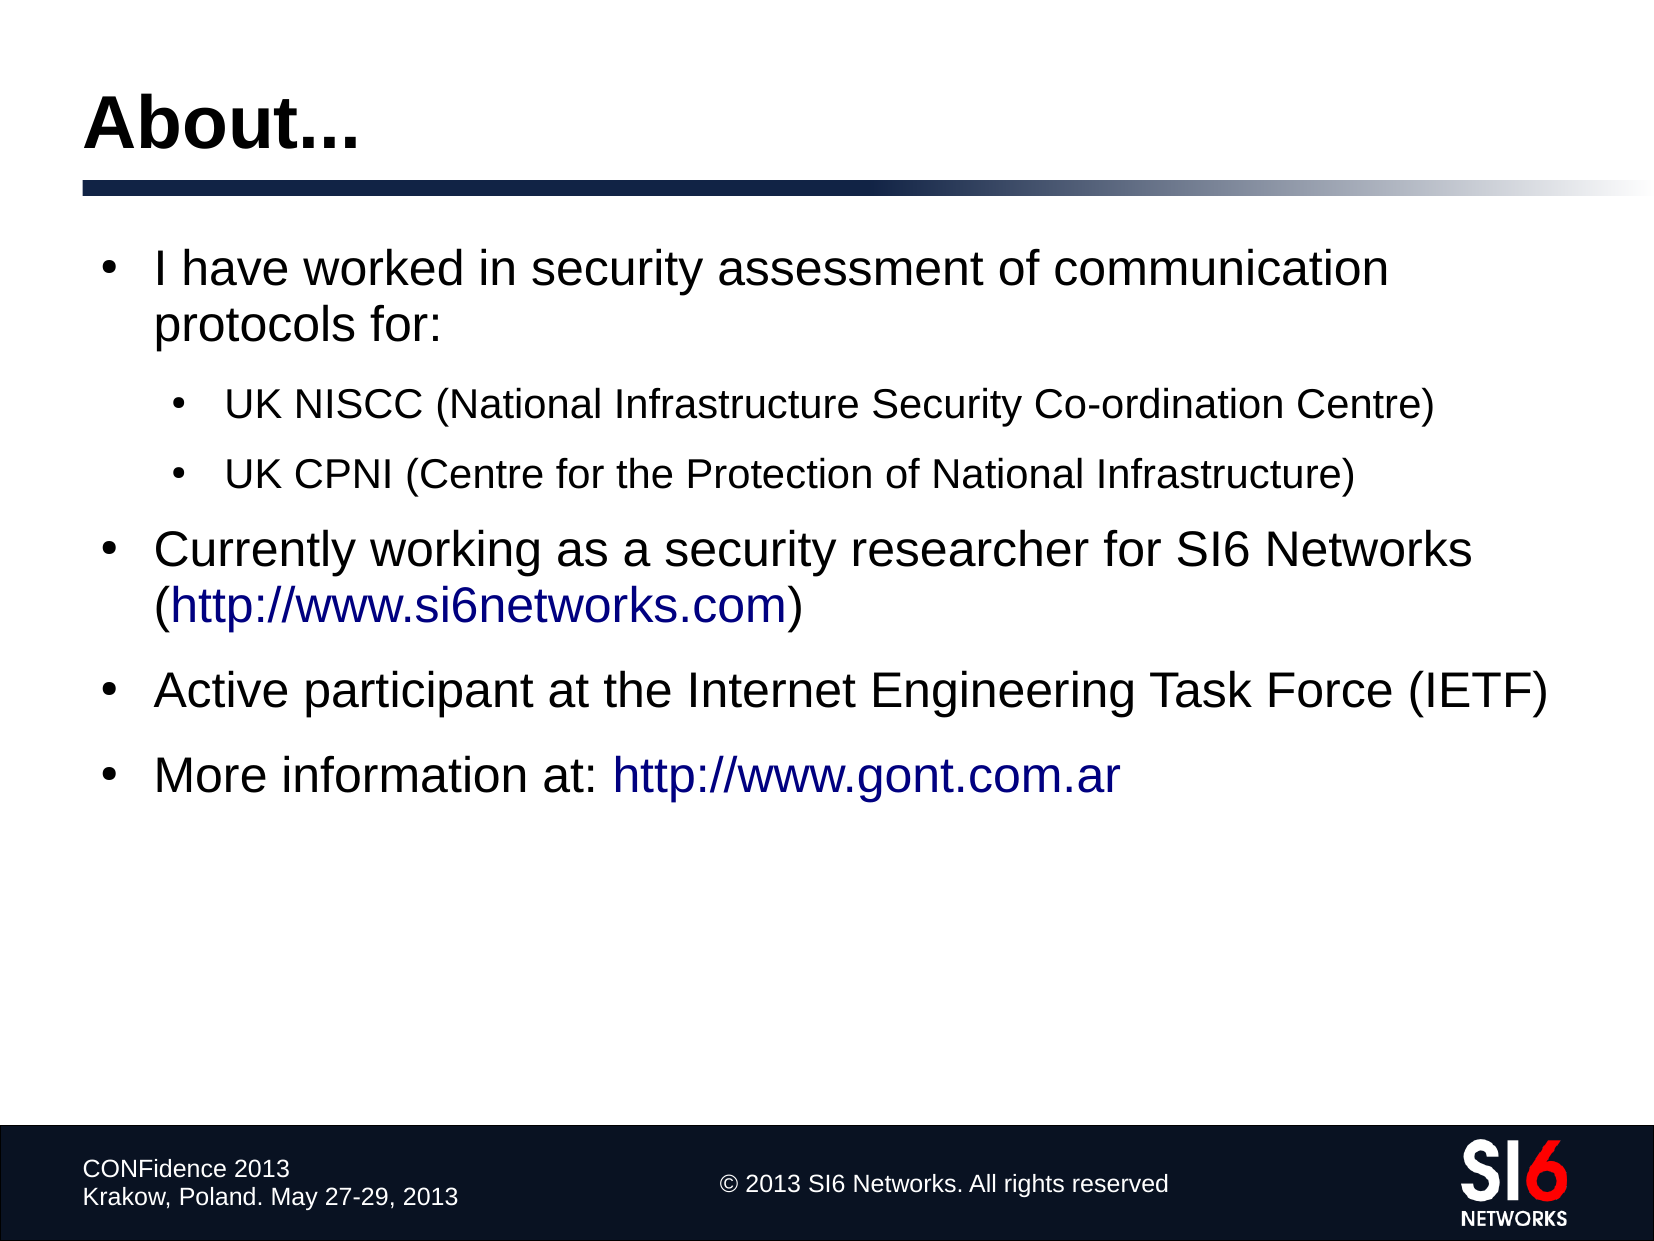

# About...
I have worked in security assessment of communication protocols for:
UK NISCC (National Infrastructure Security Co-ordination Centre)
UK CPNI (Centre for the Protection of National Infrastructure)
Currently working as a security researcher for SI6 Networks (http://www.si6networks.com)
Active participant at the Internet Engineering Task Force (IETF)
More information at: http://www.gont.com.ar